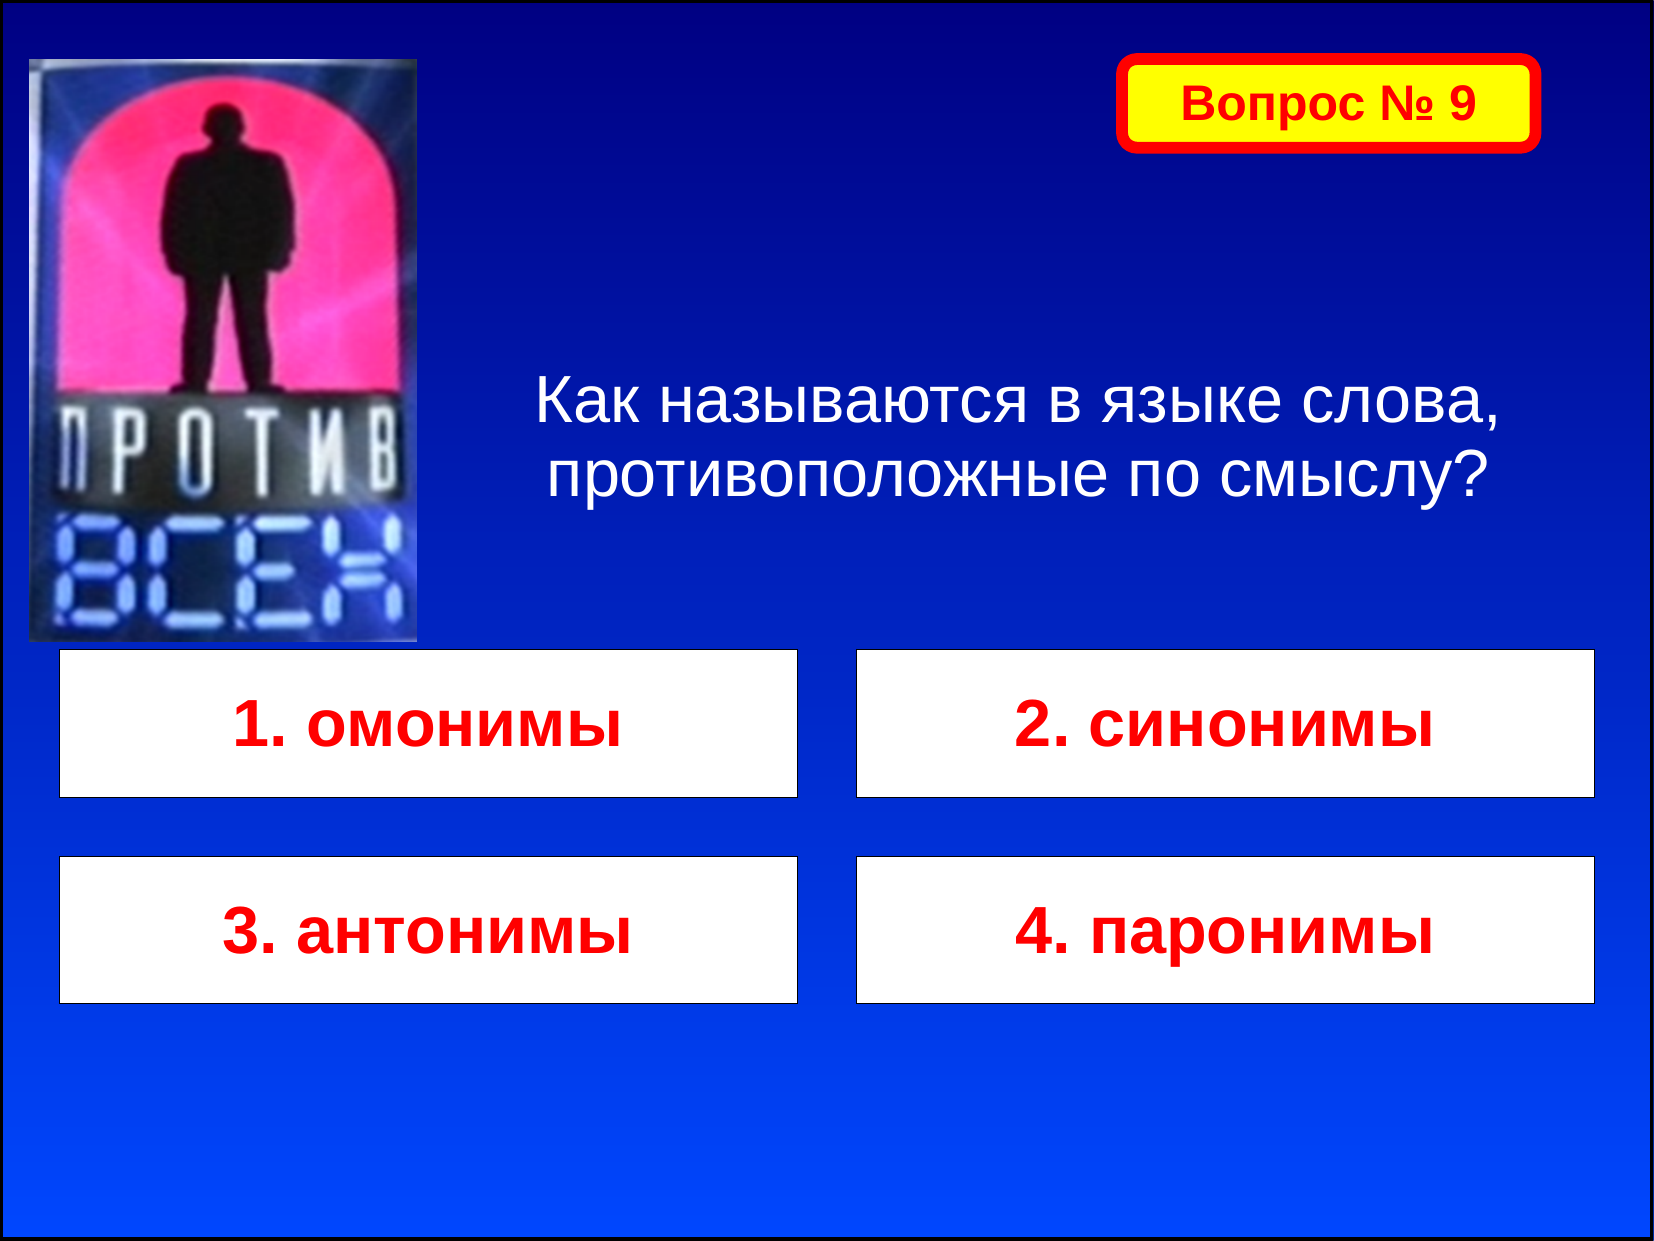

Вопрос № 9
Как называются в языке слова, противоположные по смыслу?
1. омонимы
2. синонимы
3. антонимы
4. паронимы